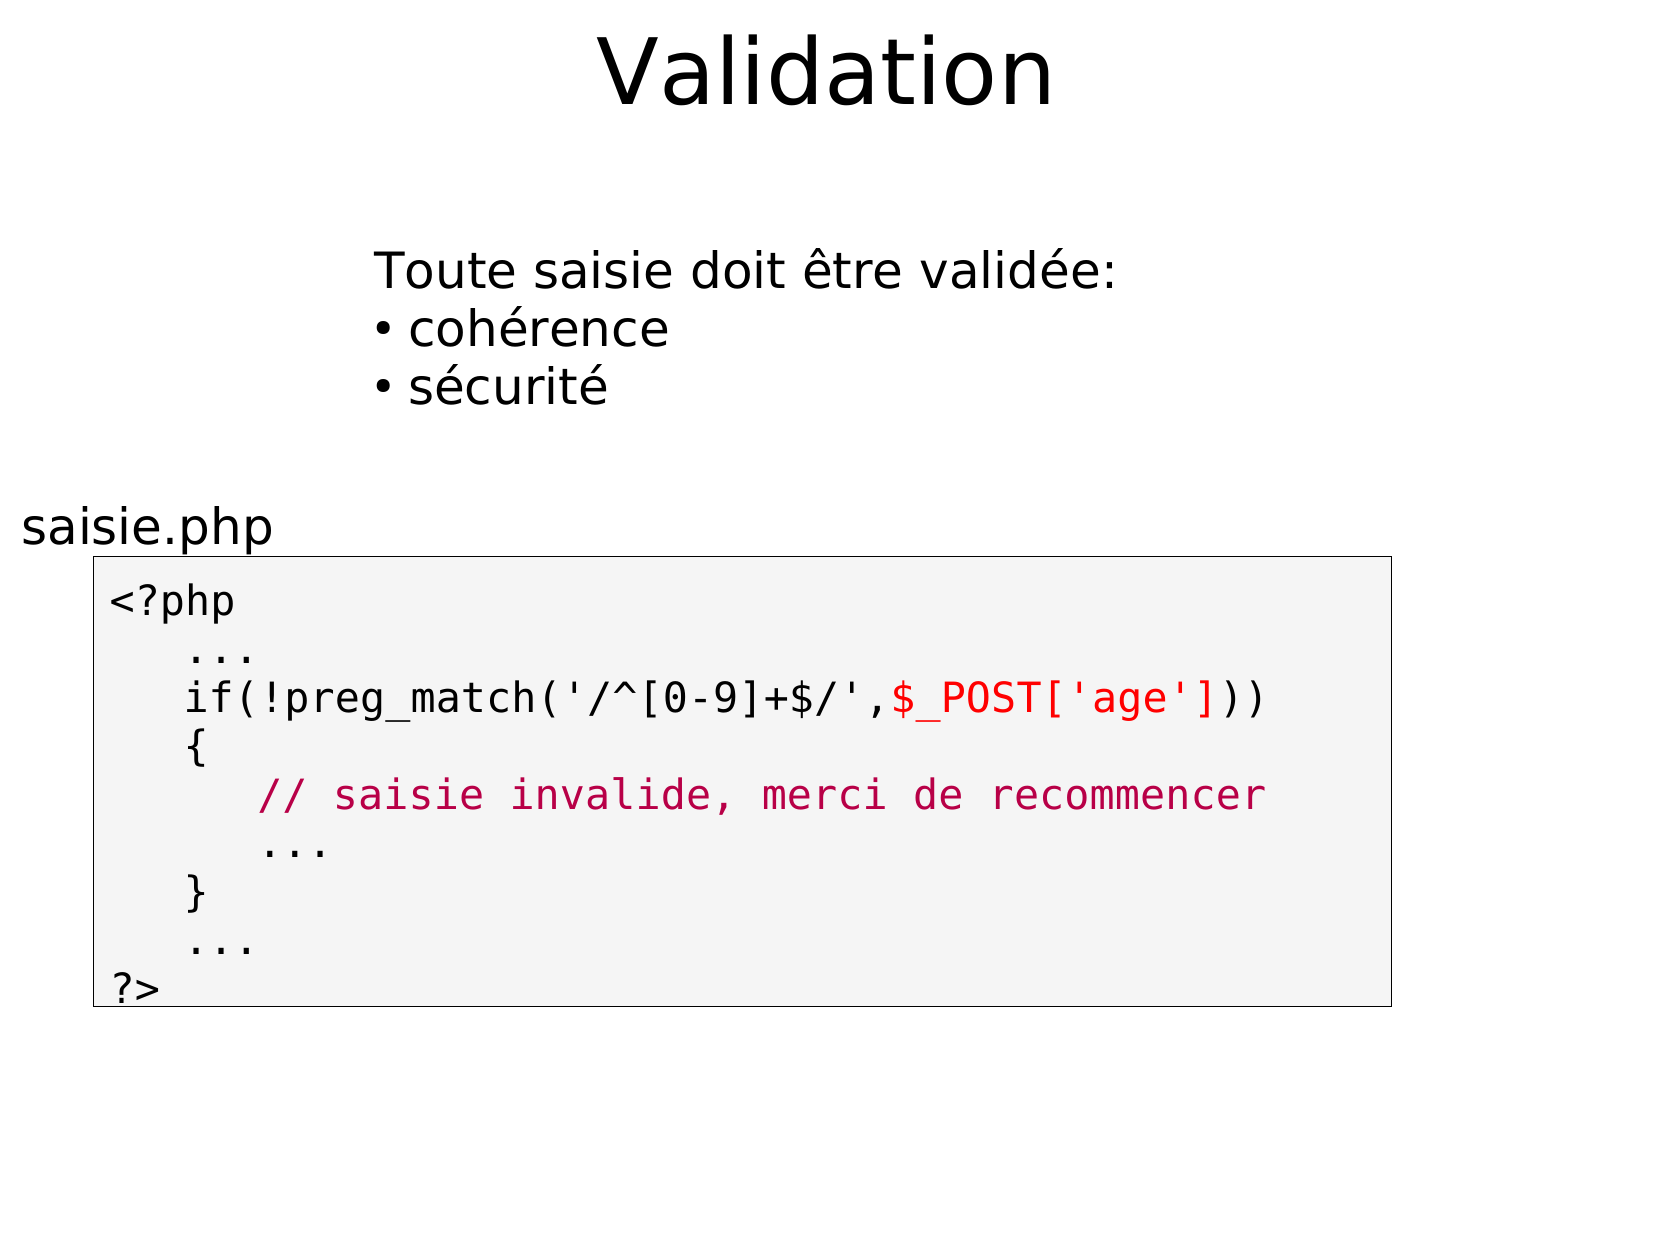

# Validation
Toute saisie doit être validée:
 cohérence
 sécurité
saisie.php
<?php
	...
	if(!preg_match('/^[0-9]+$/',$_POST['age']))
	{
		// saisie invalide, merci de recommencer
		...
	}
	...
?>